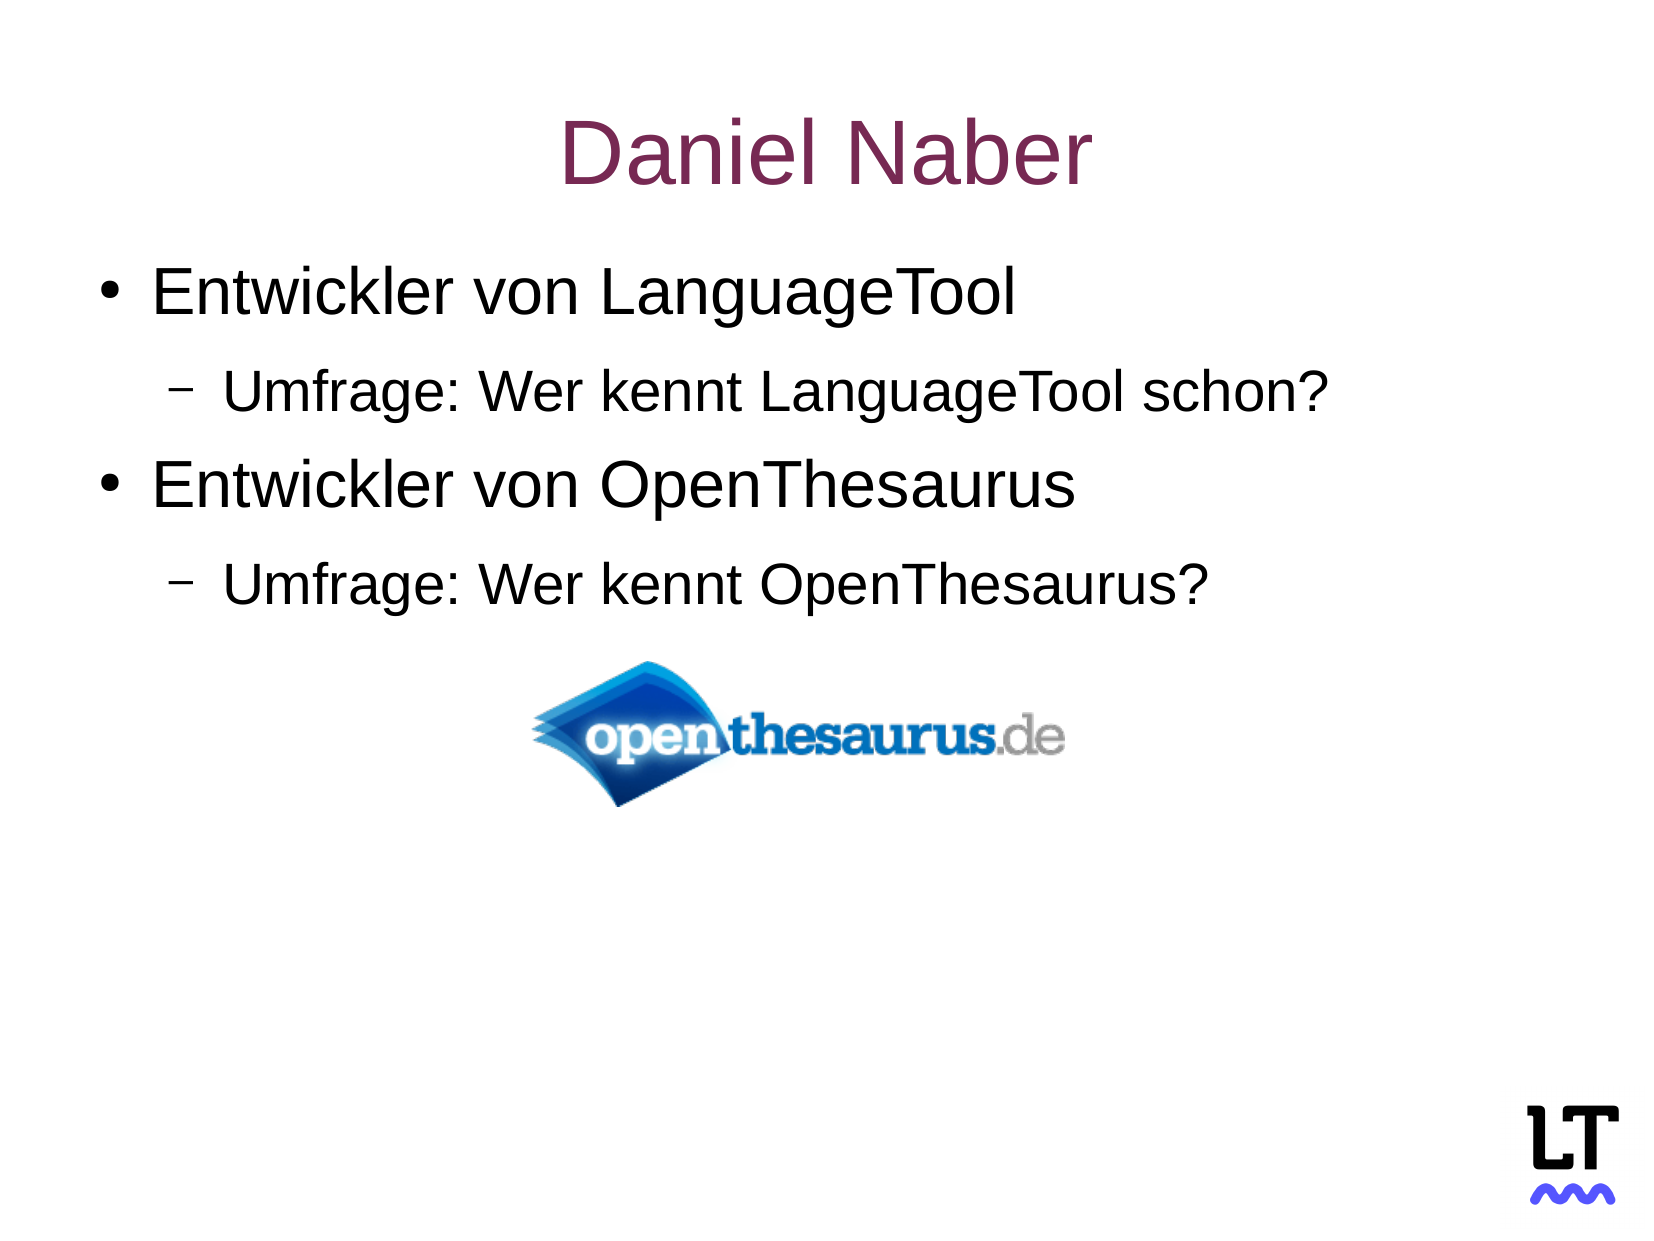

# Daniel Naber
Entwickler von LanguageTool
Umfrage: Wer kennt LanguageTool schon?
Entwickler von OpenThesaurus
Umfrage: Wer kennt OpenThesaurus?